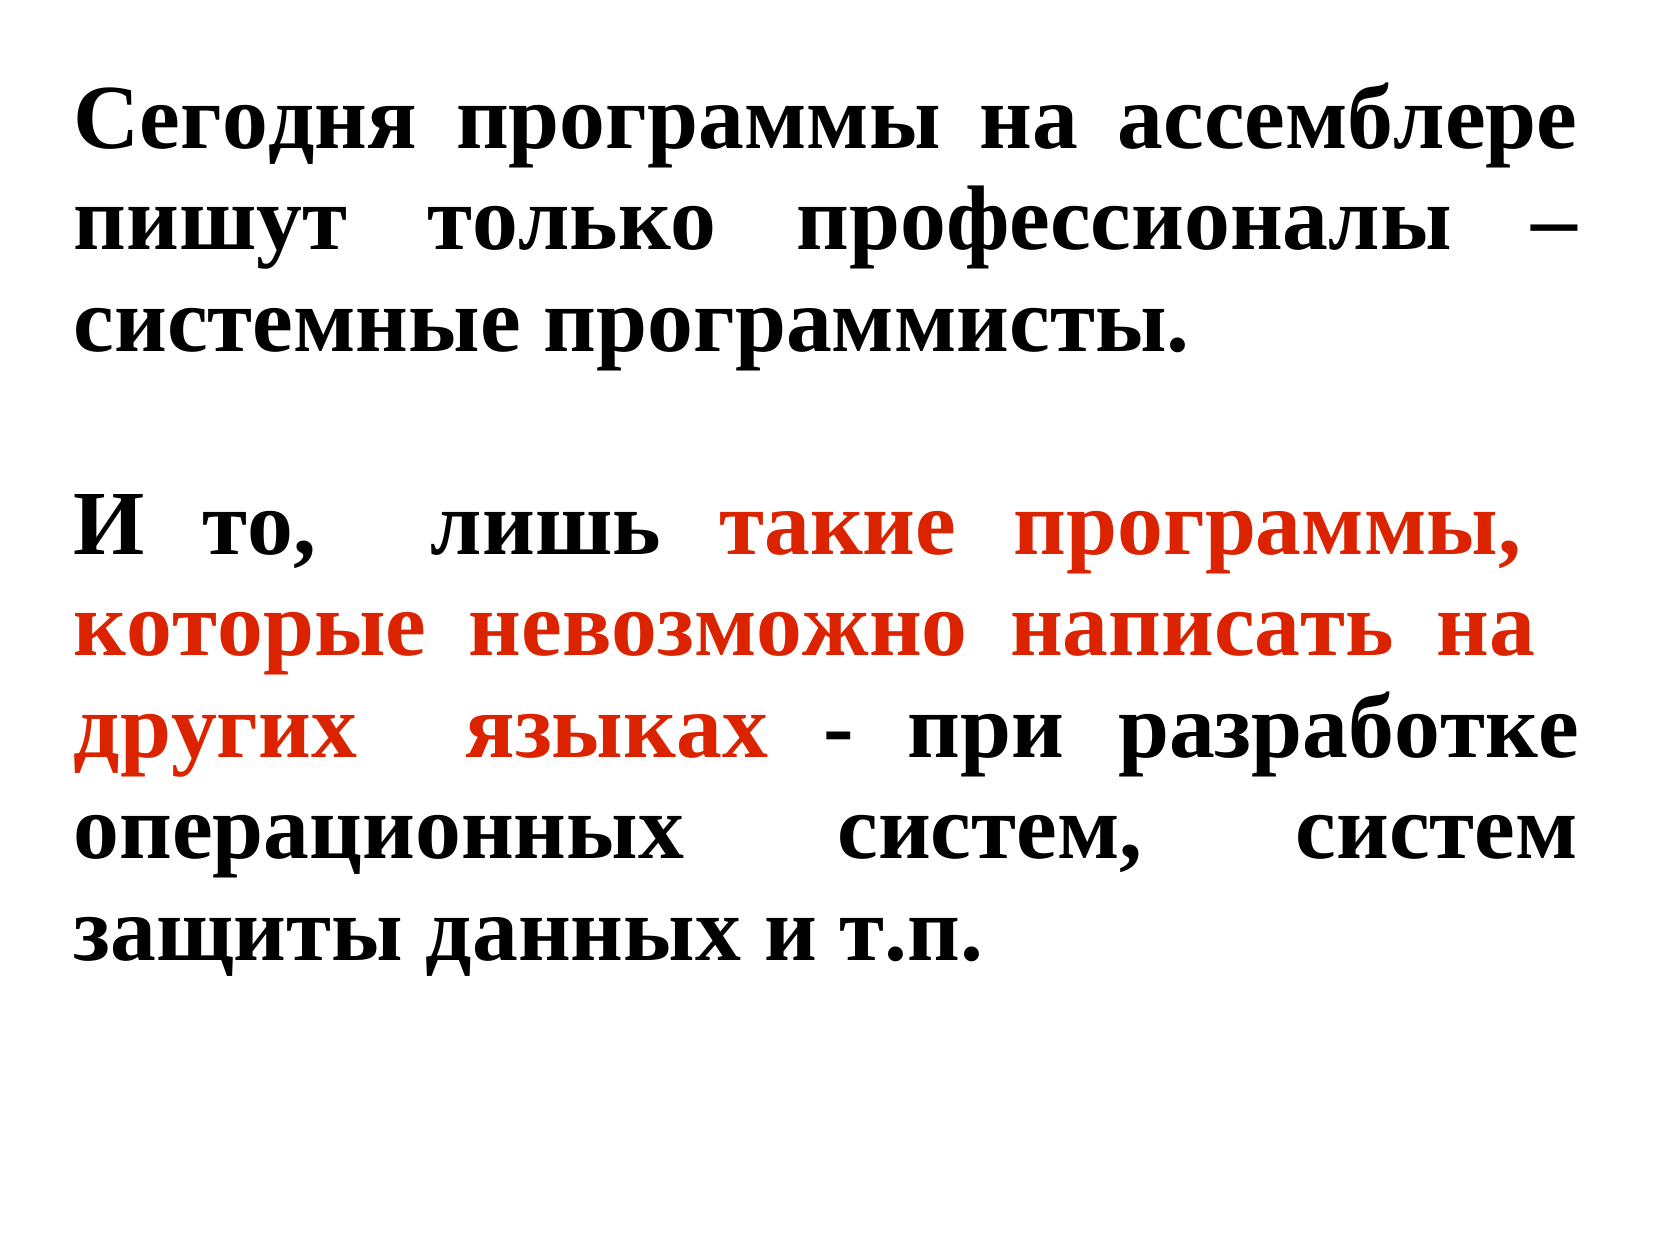

Сегодня программы на ассемблере пишут только профессионалы – системные программисты.
И то, лишь такие программы, которые невозможно написать на других языках - при разработке операционных систем, систем защиты данных и т.п.